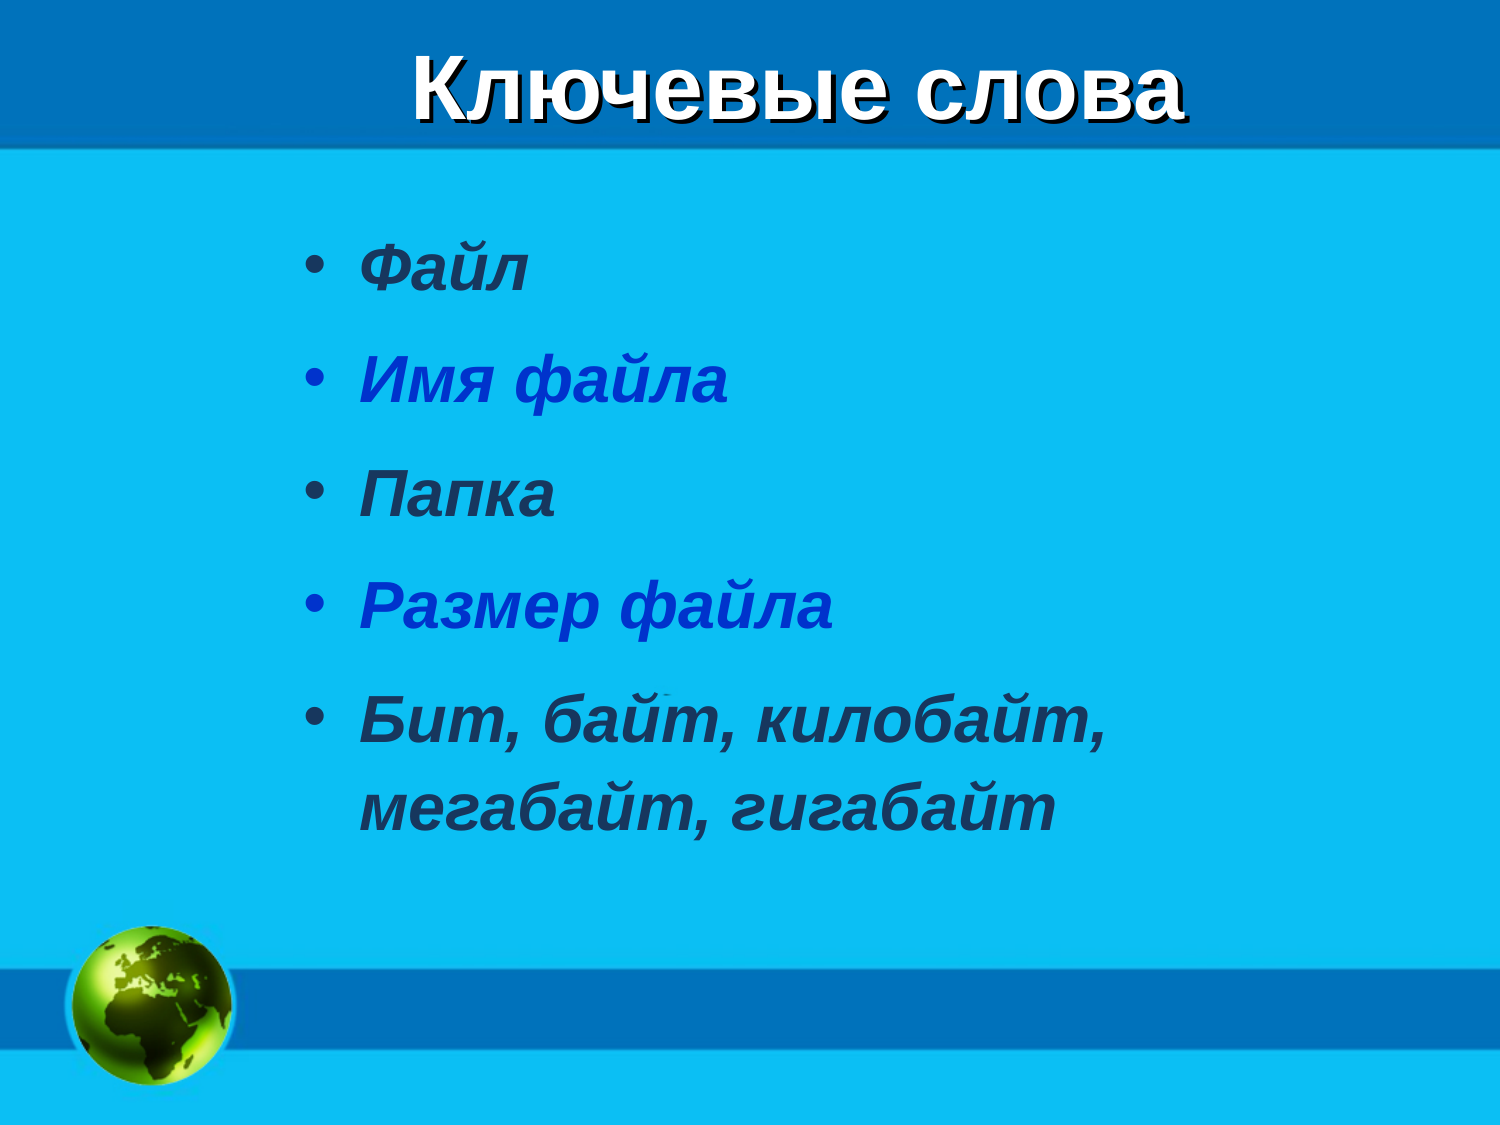

# Ключевые слова
Файл
Имя файла
Папка
Размер файла
Бит, байт, килобайт, мегабайт, гигабайт